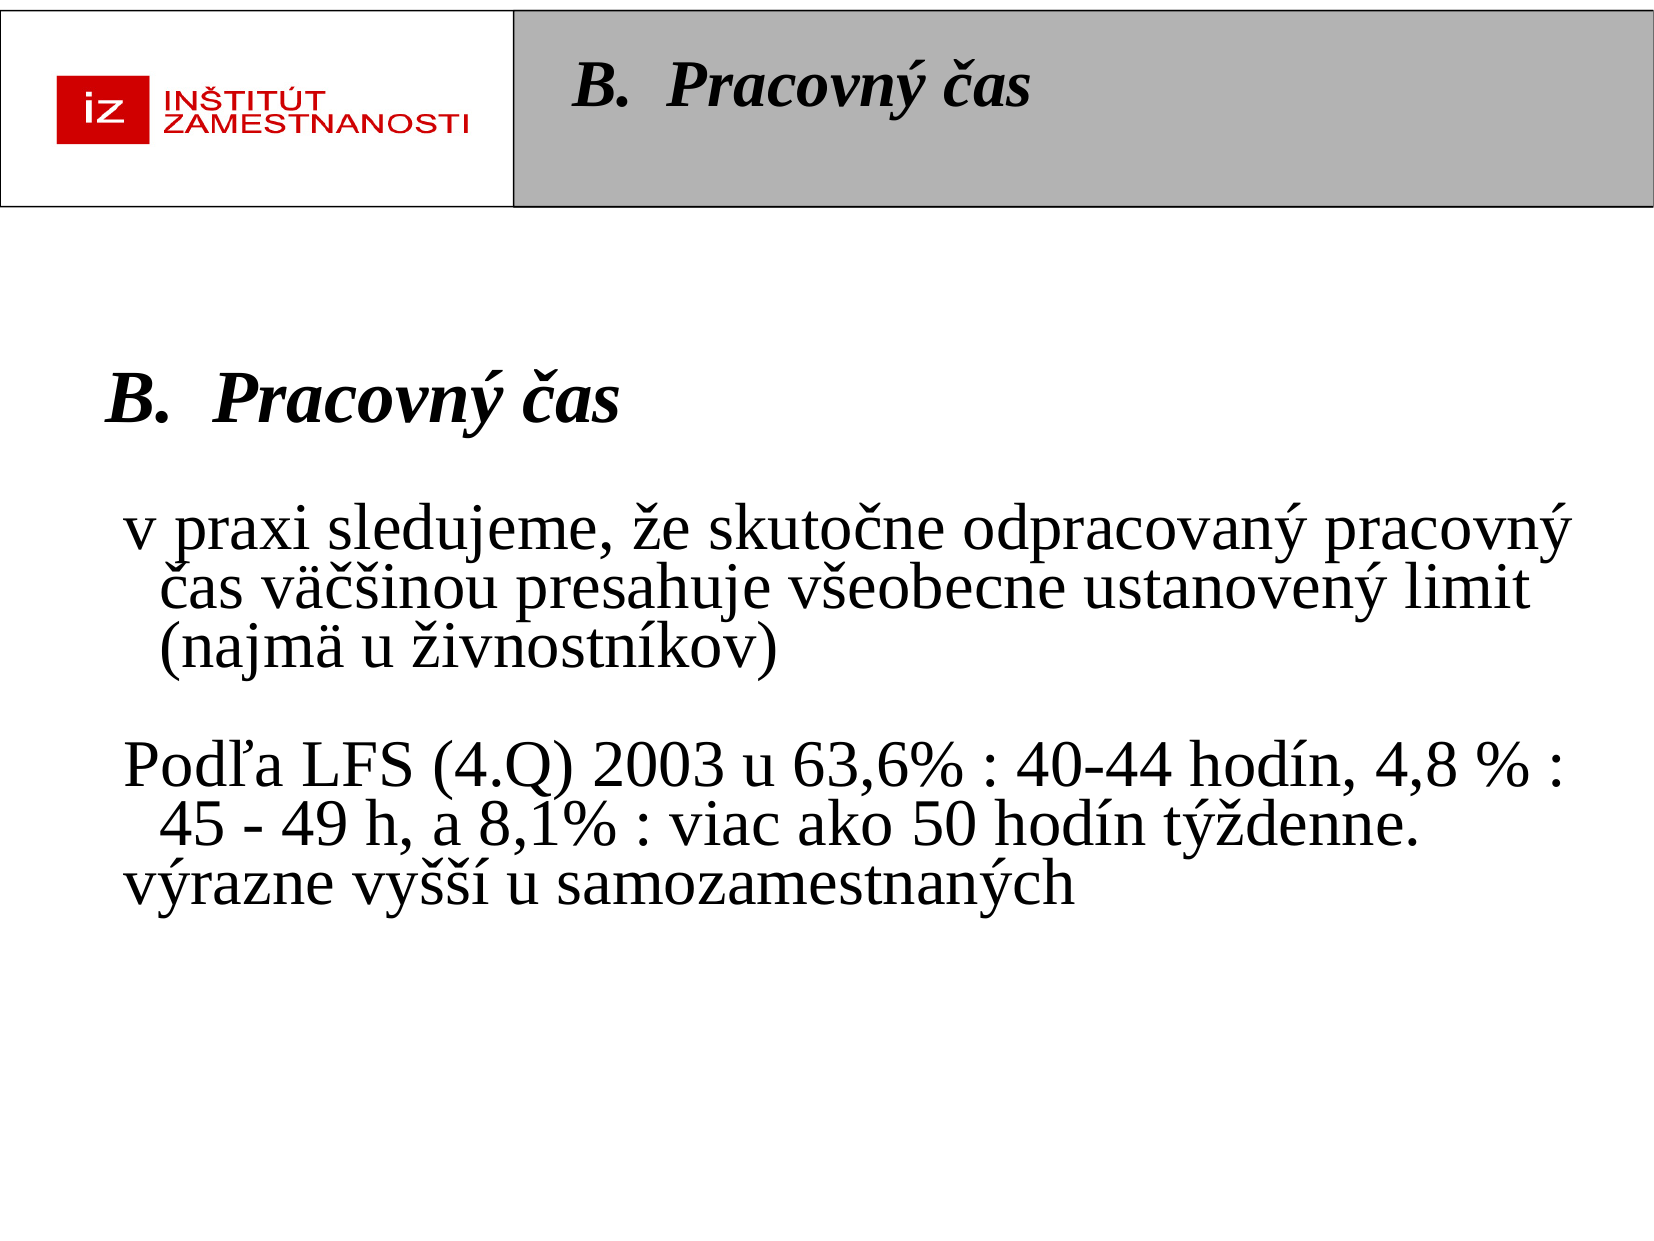

B. Pracovný čas
# B. Pracovný čas
v praxi sledujeme, že skutočne odpracovaný pracovný čas väčšinou presahuje všeobecne ustanovený limit (najmä u živnostníkov)
Podľa LFS (4.Q) 2003 u 63,6% : 40-44 hodín, 4,8 % : 45 - 49 h, a 8,1% : viac ako 50 hodín týždenne.
výrazne vyšší u samozamestnaných